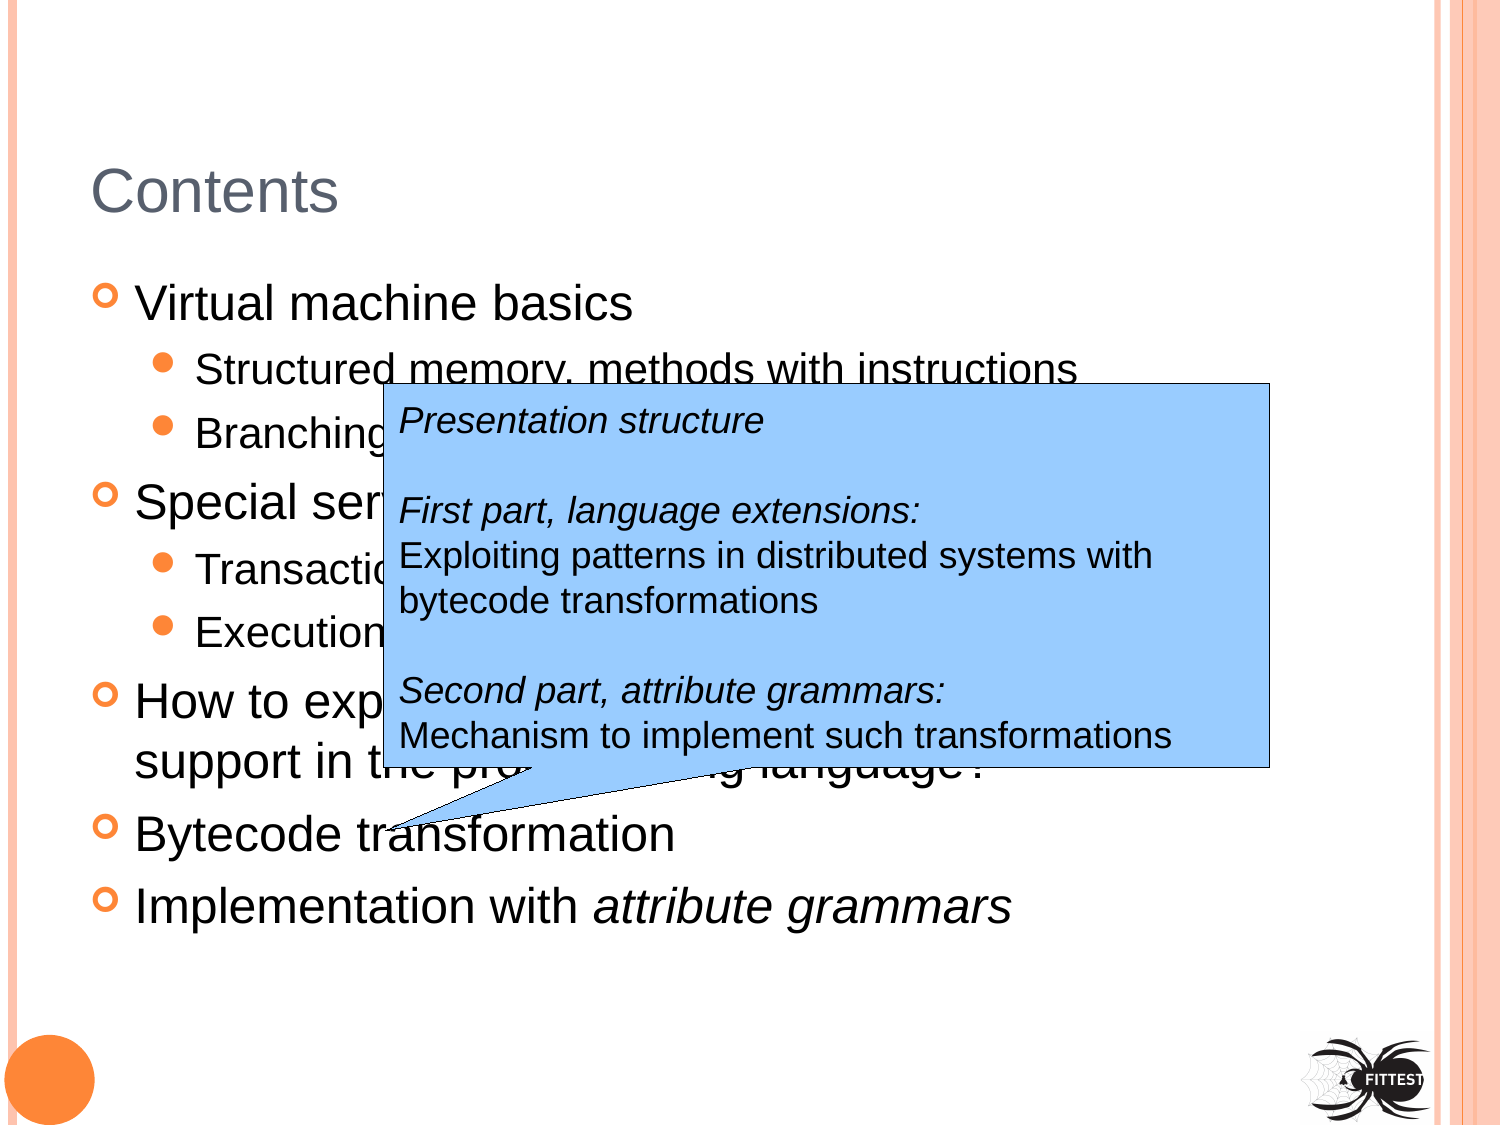

# Contents
Virtual machine basics
Structured memory, methods with instructions
Branching instructions, calculation, memory access
Special services: instructions / APIs
Transactional memory
Execution tracing
How to exploit these services if there is no native support in the programming language?
Bytecode transformation
Implementation with attribute grammars
Presentation structure
First part, language extensions:
Exploiting patterns in distributed systems with
bytecode transformations
Second part, attribute grammars:
Mechanism to implement such transformations